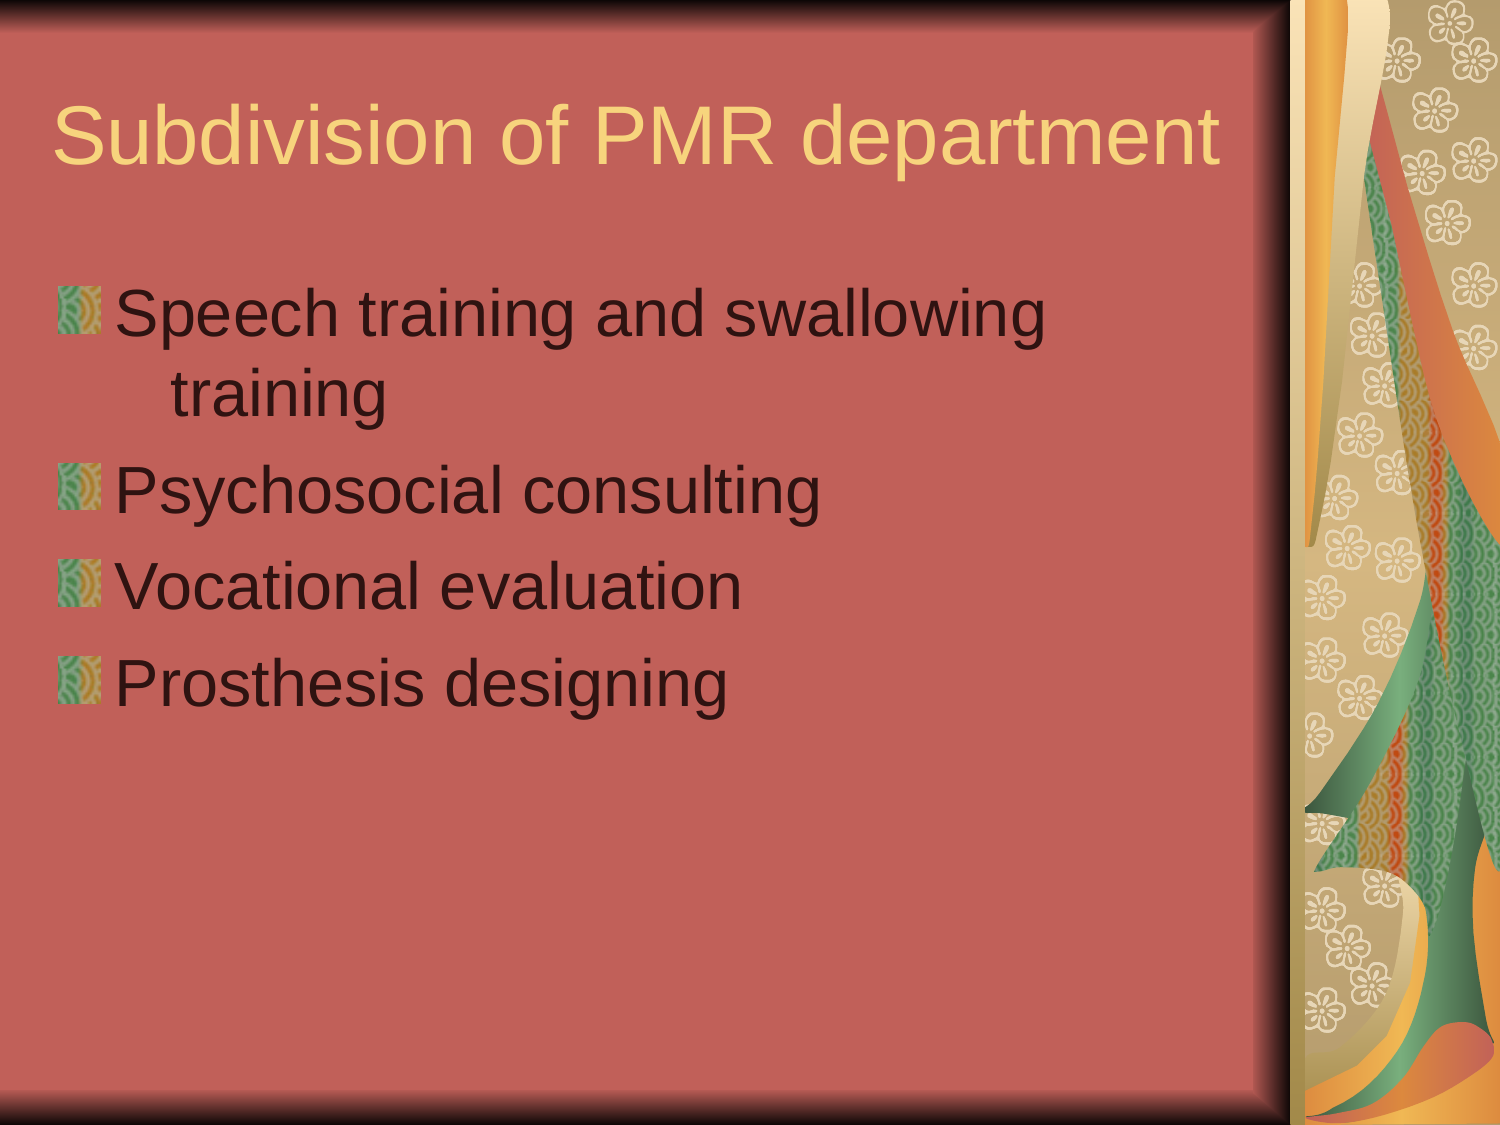

# Subdivision of PMR department
Speech training and swallowing training
Psychosocial consulting
Vocational evaluation
Prosthesis designing